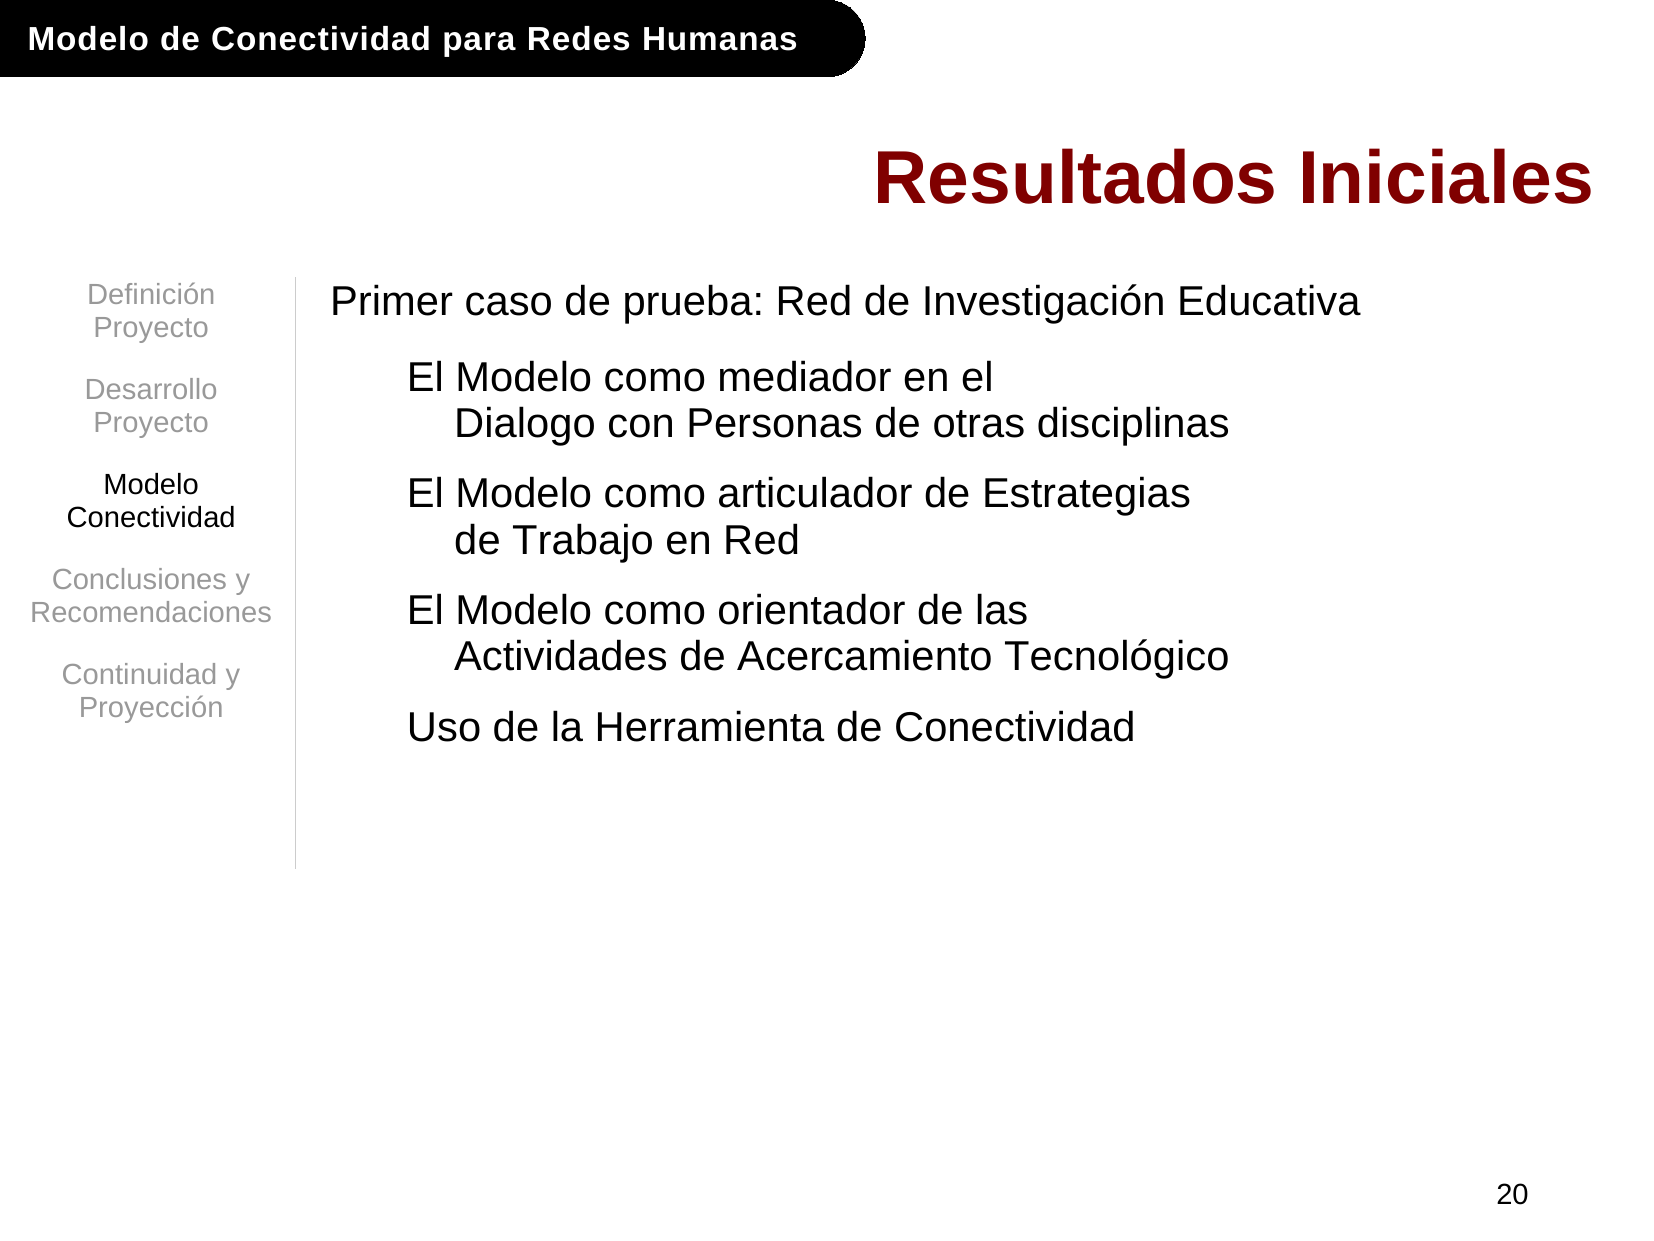

# Resultados Iniciales
Primer caso de prueba: Red de Investigación Educativa
El Modelo como mediador en el
Dialogo con Personas de otras disciplinas
El Modelo como articulador de Estrategias
de Trabajo en Red
El Modelo como orientador de las
Actividades de Acercamiento Tecnológico
Uso de la Herramienta de Conectividad
Definición
Proyecto
Desarrollo
Proyecto
Modelo
Conectividad
Conclusiones y Recomendaciones
Continuidad y Proyección